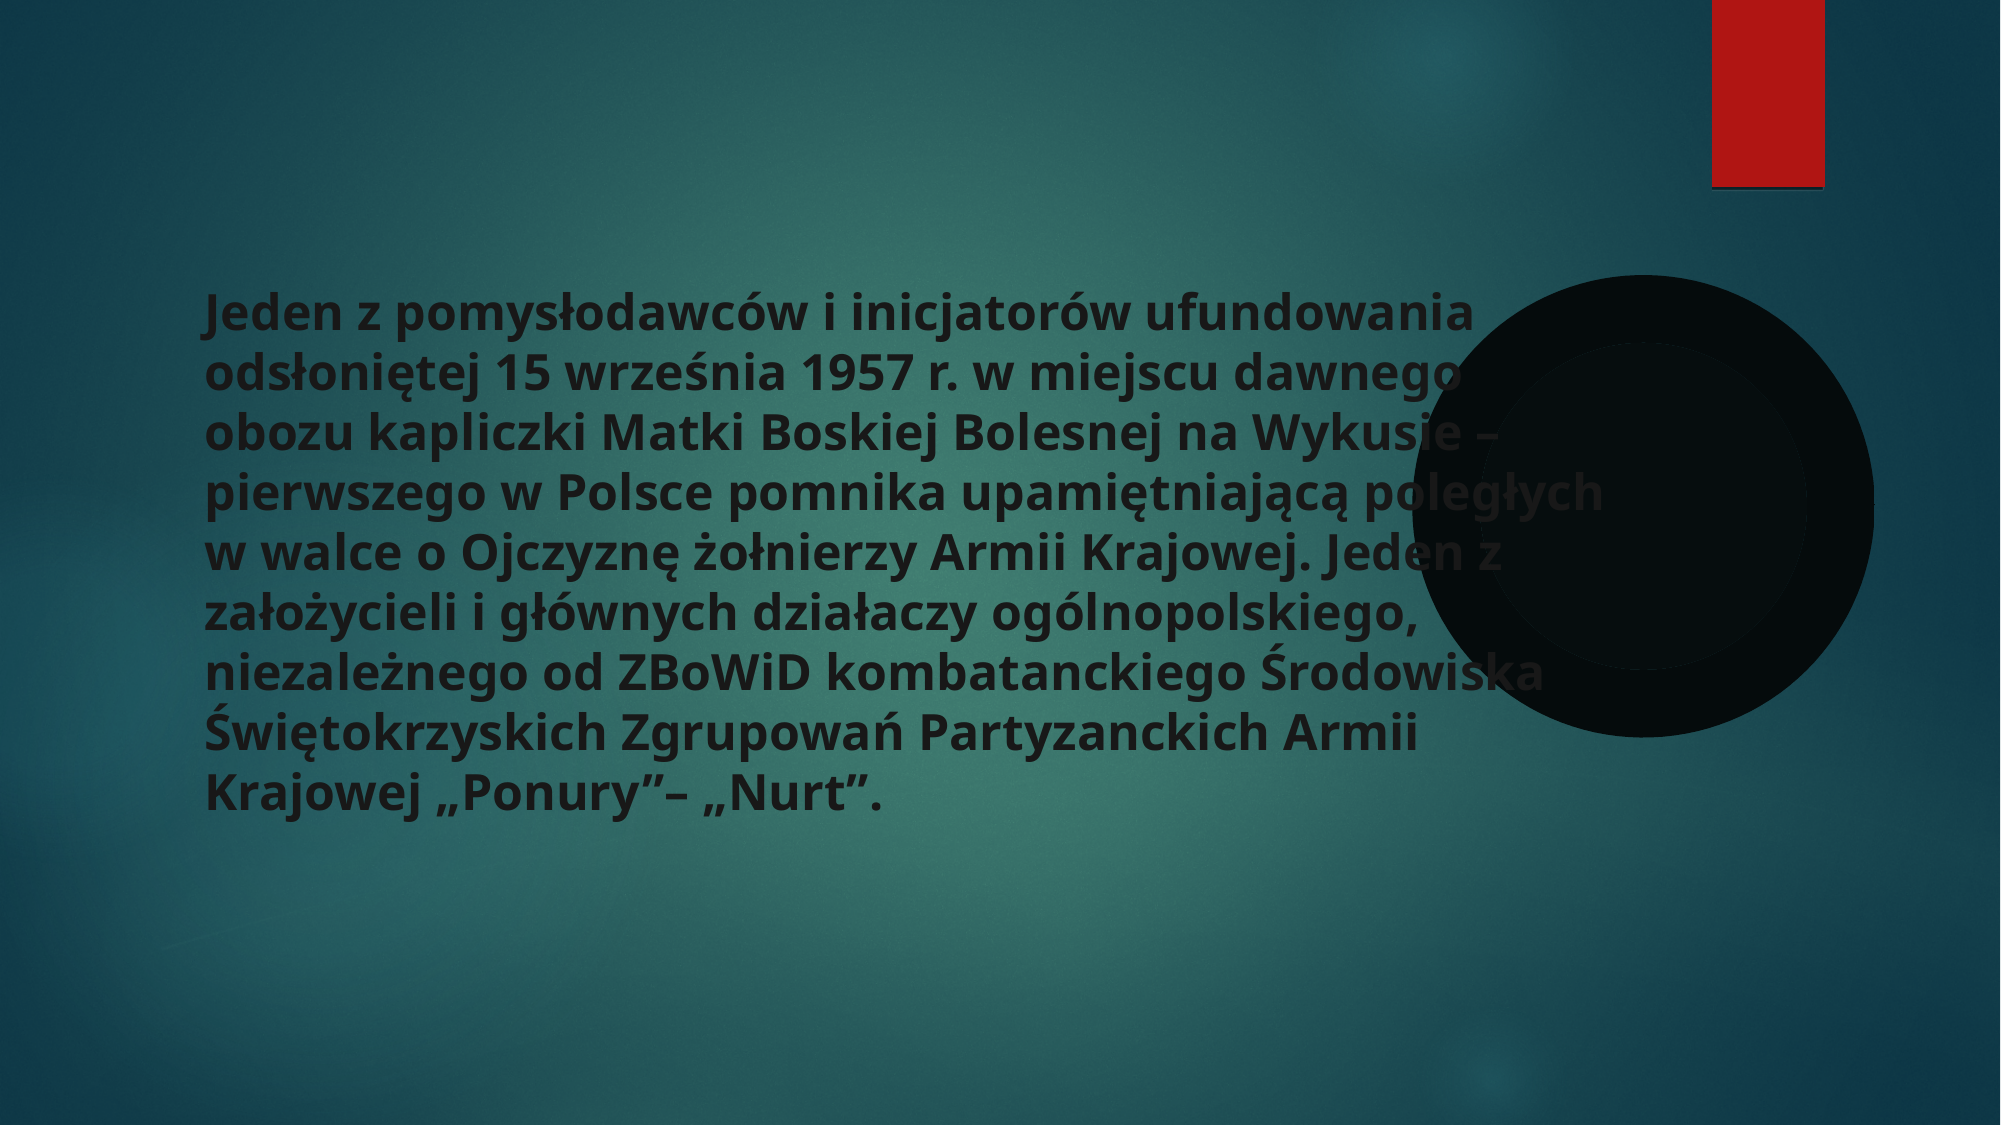

# Jeden z pomysłodawców i inicjatorów ufundowania odsłoniętej 15 września 1957 r. w miejscu dawnego obozu kapliczki Matki Boskiej Bolesnej na Wykusie – pierwszego w Polsce pomnika upamiętniającą poległych w walce o Ojczyznę żołnierzy Armii Krajowej. Jeden z założycieli i głównych działaczy ogólnopolskiego, niezależnego od ZBoWiD kombatanckiego Środowiska Świętokrzyskich Zgrupowań Partyzanckich Armii Krajowej „Ponury”– „Nurt”.